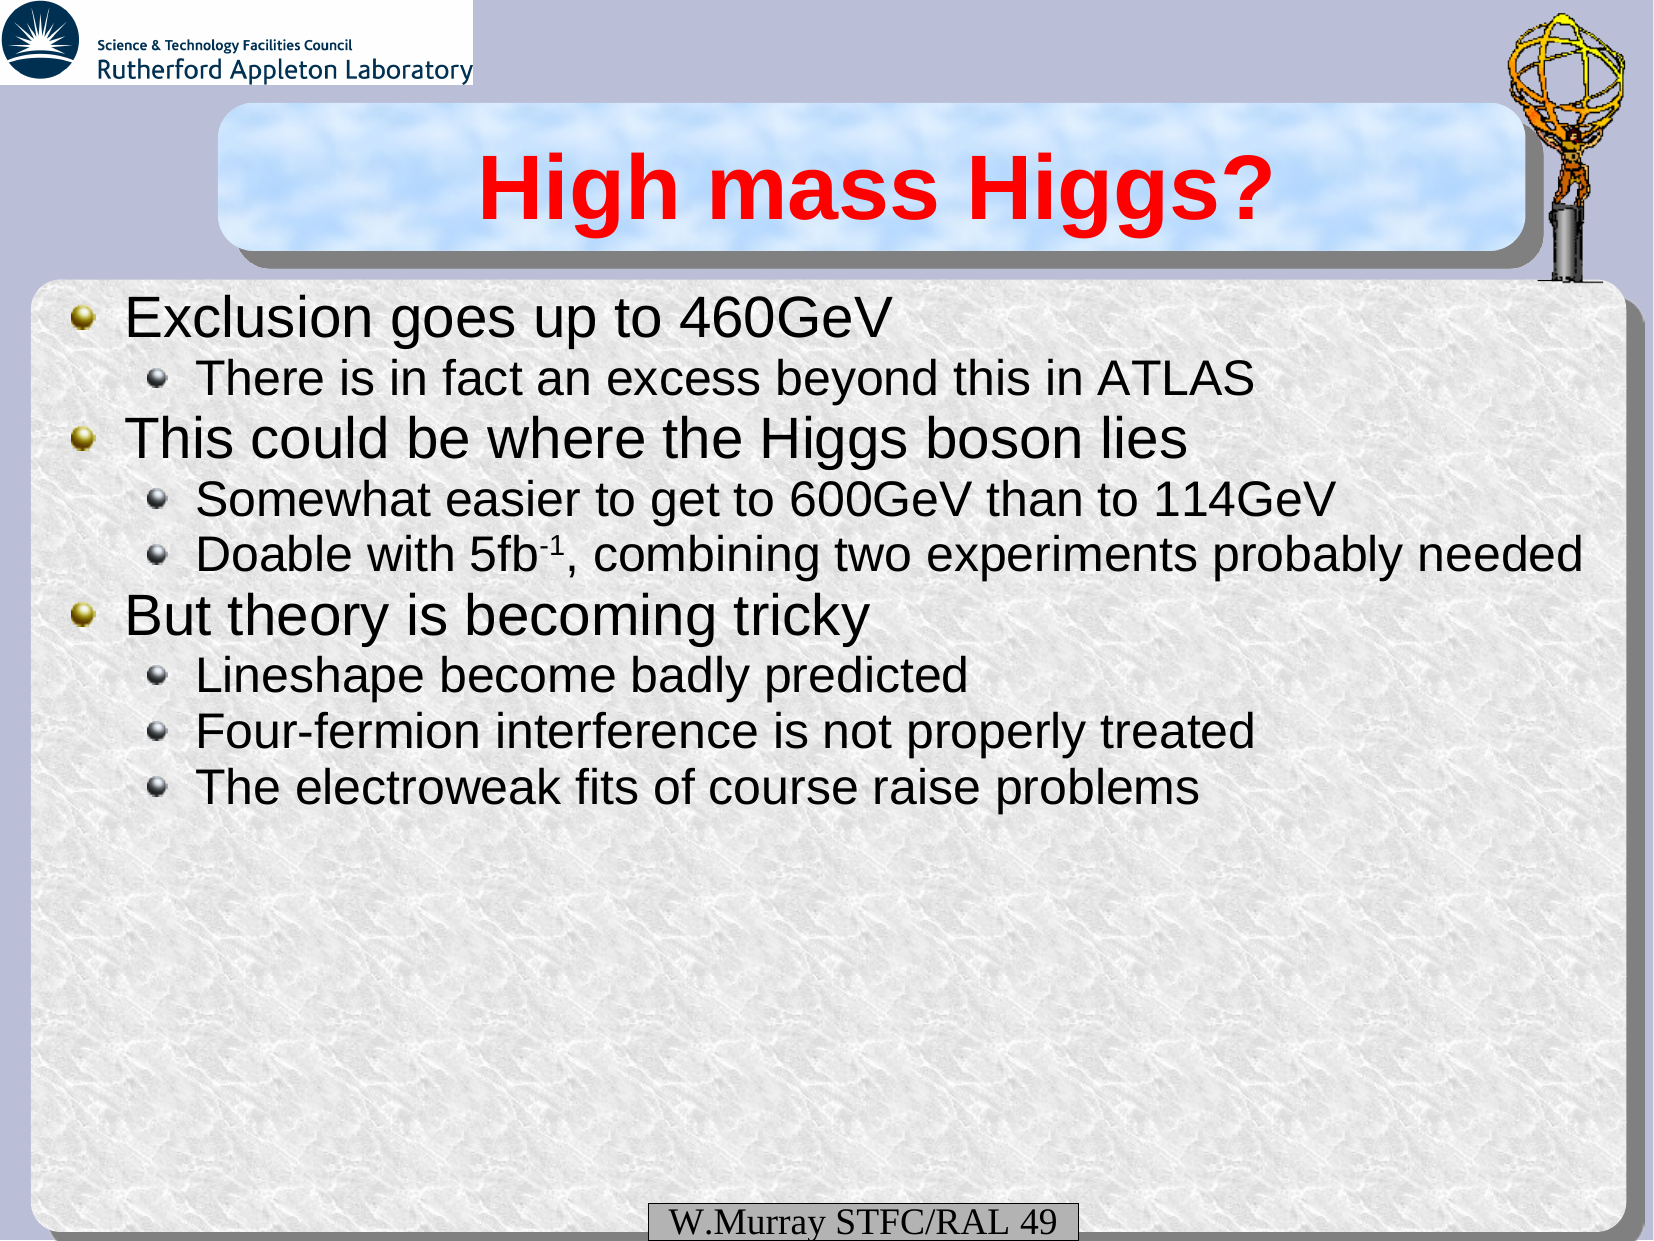

# High mass Higgs?
Exclusion goes up to 460GeV
There is in fact an excess beyond this in ATLAS
This could be where the Higgs boson lies
Somewhat easier to get to 600GeV than to 114GeV
Doable with 5fb-1, combining two experiments probably needed
But theory is becoming tricky
Lineshape become badly predicted
Four-fermion interference is not properly treated
The electroweak fits of course raise problems